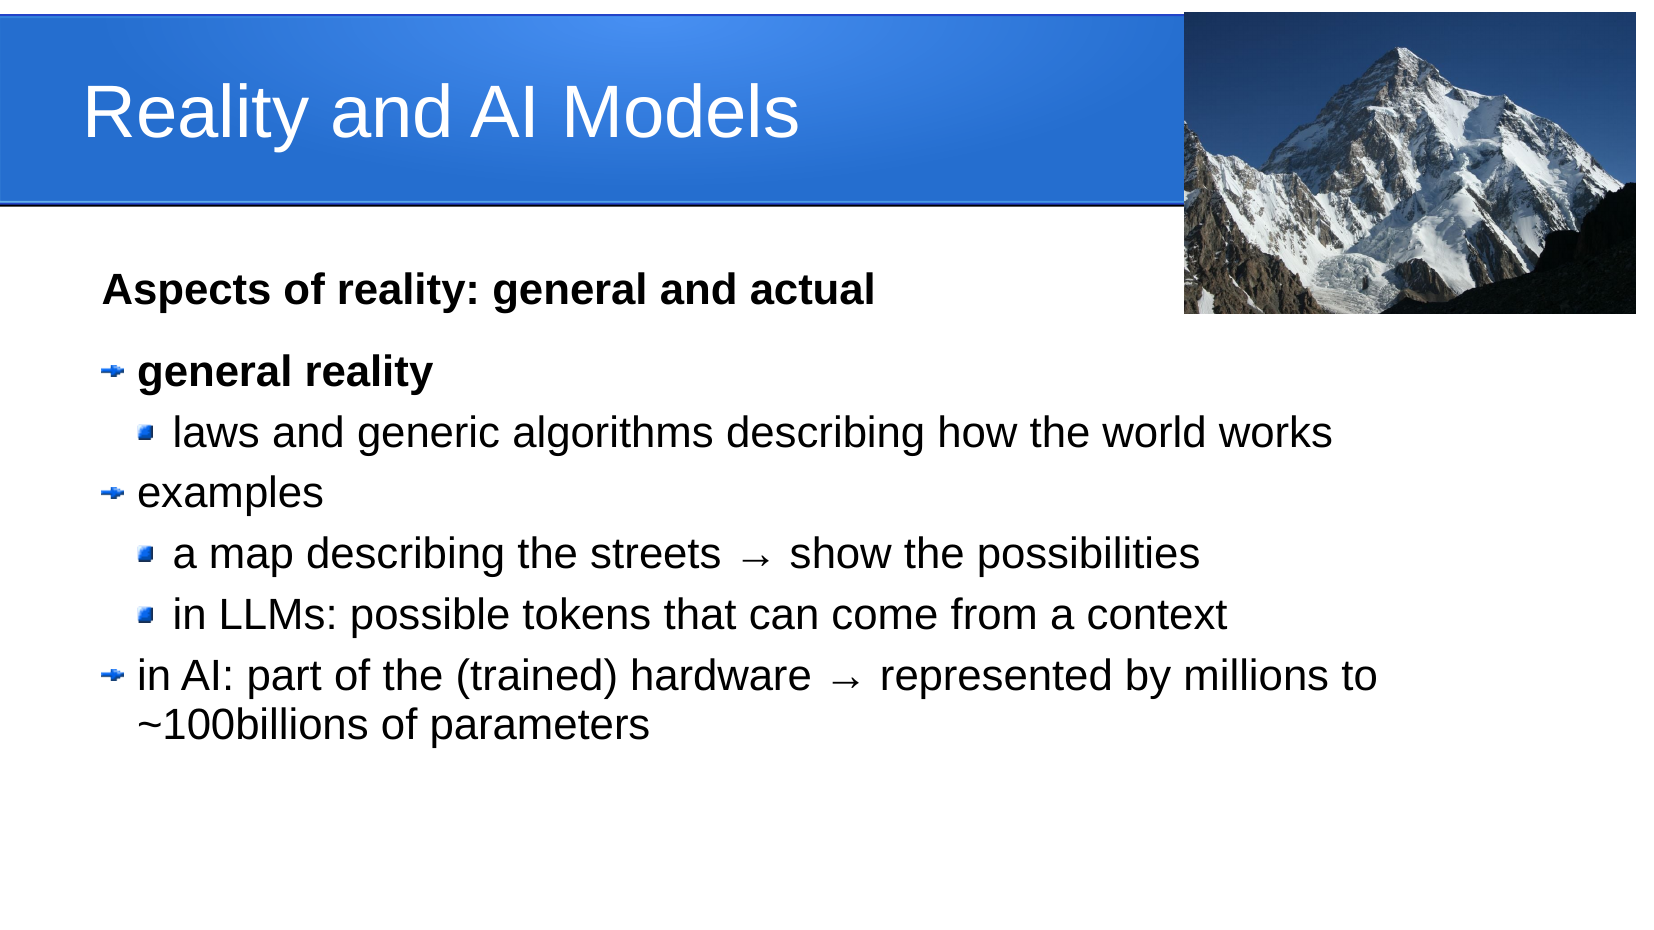

# Reality and AI Models
Aspects of reality: general and actual
general reality
laws and generic algorithms describing how the world works
examples
a map describing the streets → show the possibilities
in LLMs: possible tokens that can come from a context
in AI: part of the (trained) hardware → represented by millions to ~100billions of parameters